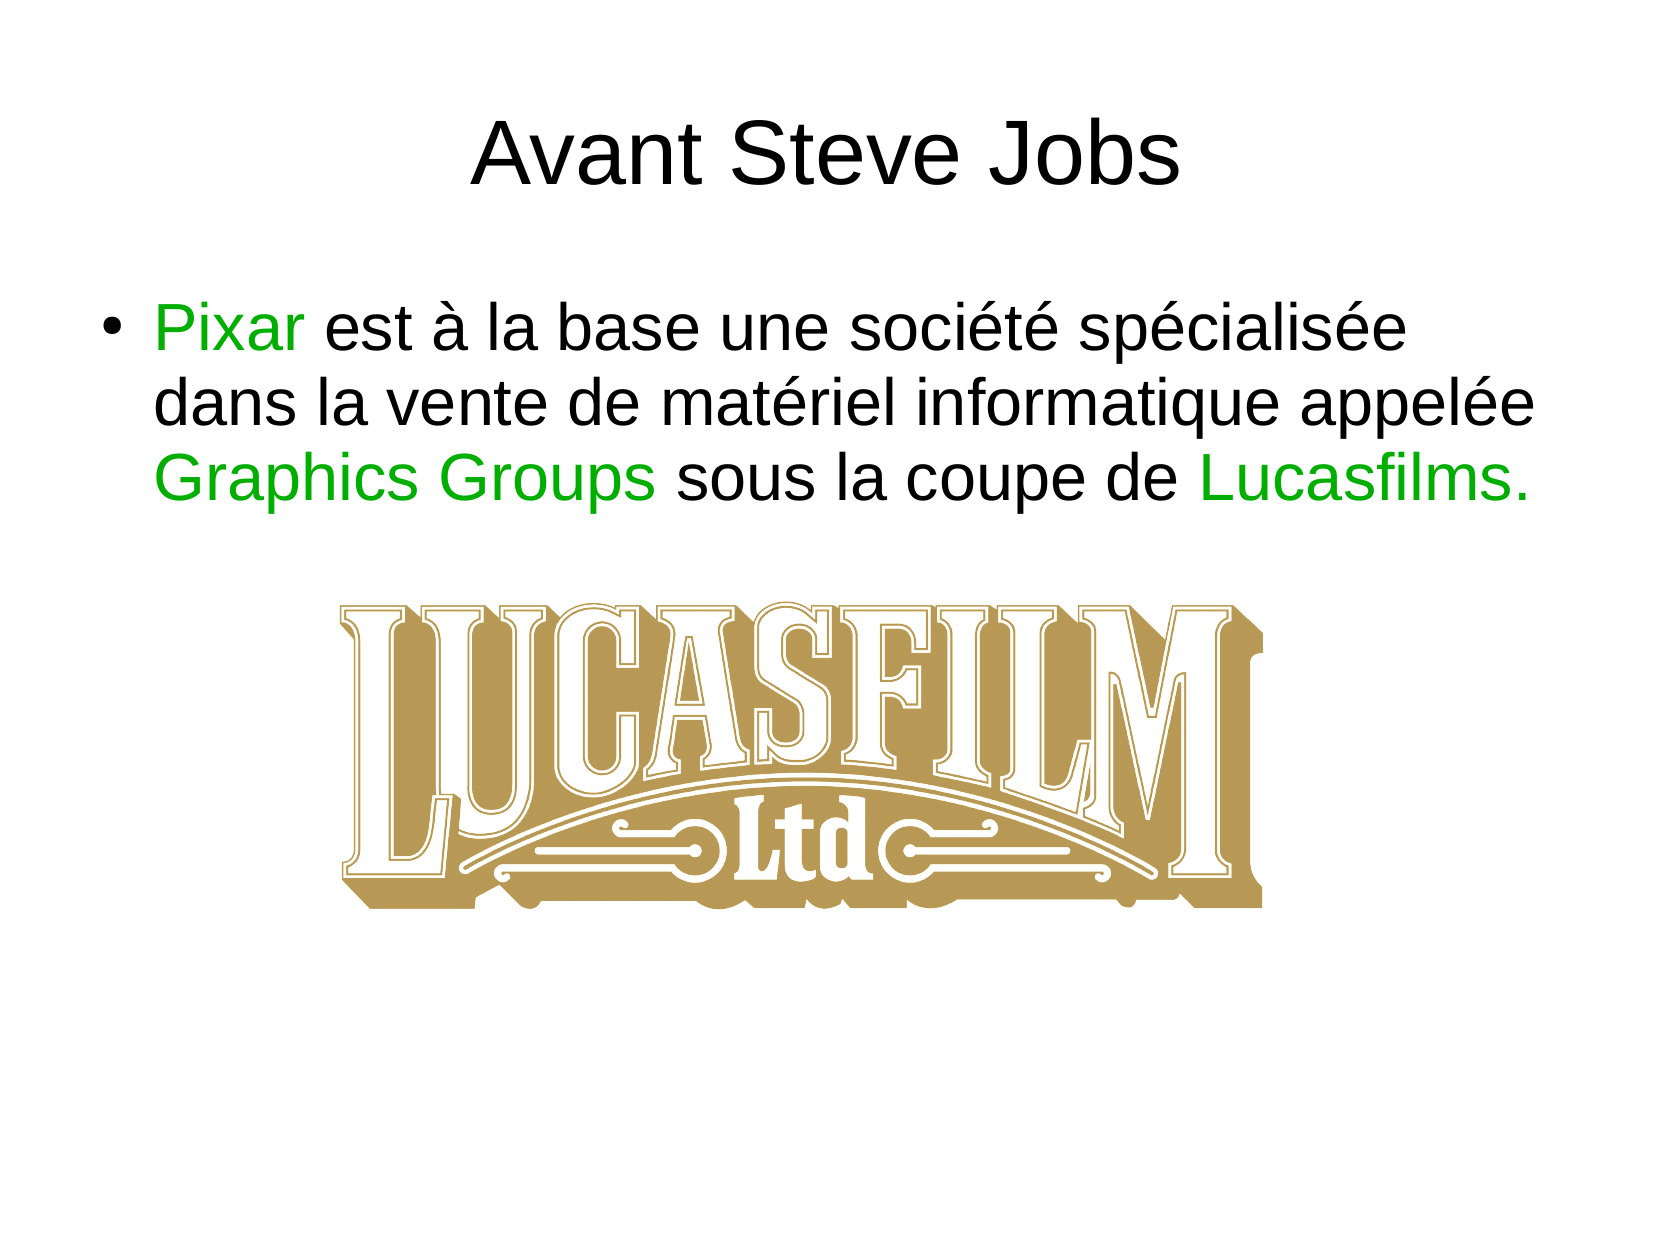

# Avant Steve Jobs
Pixar est à la base une société spécialisée dans la vente de matériel informatique appelée Graphics Groups sous la coupe de Lucasfilms.